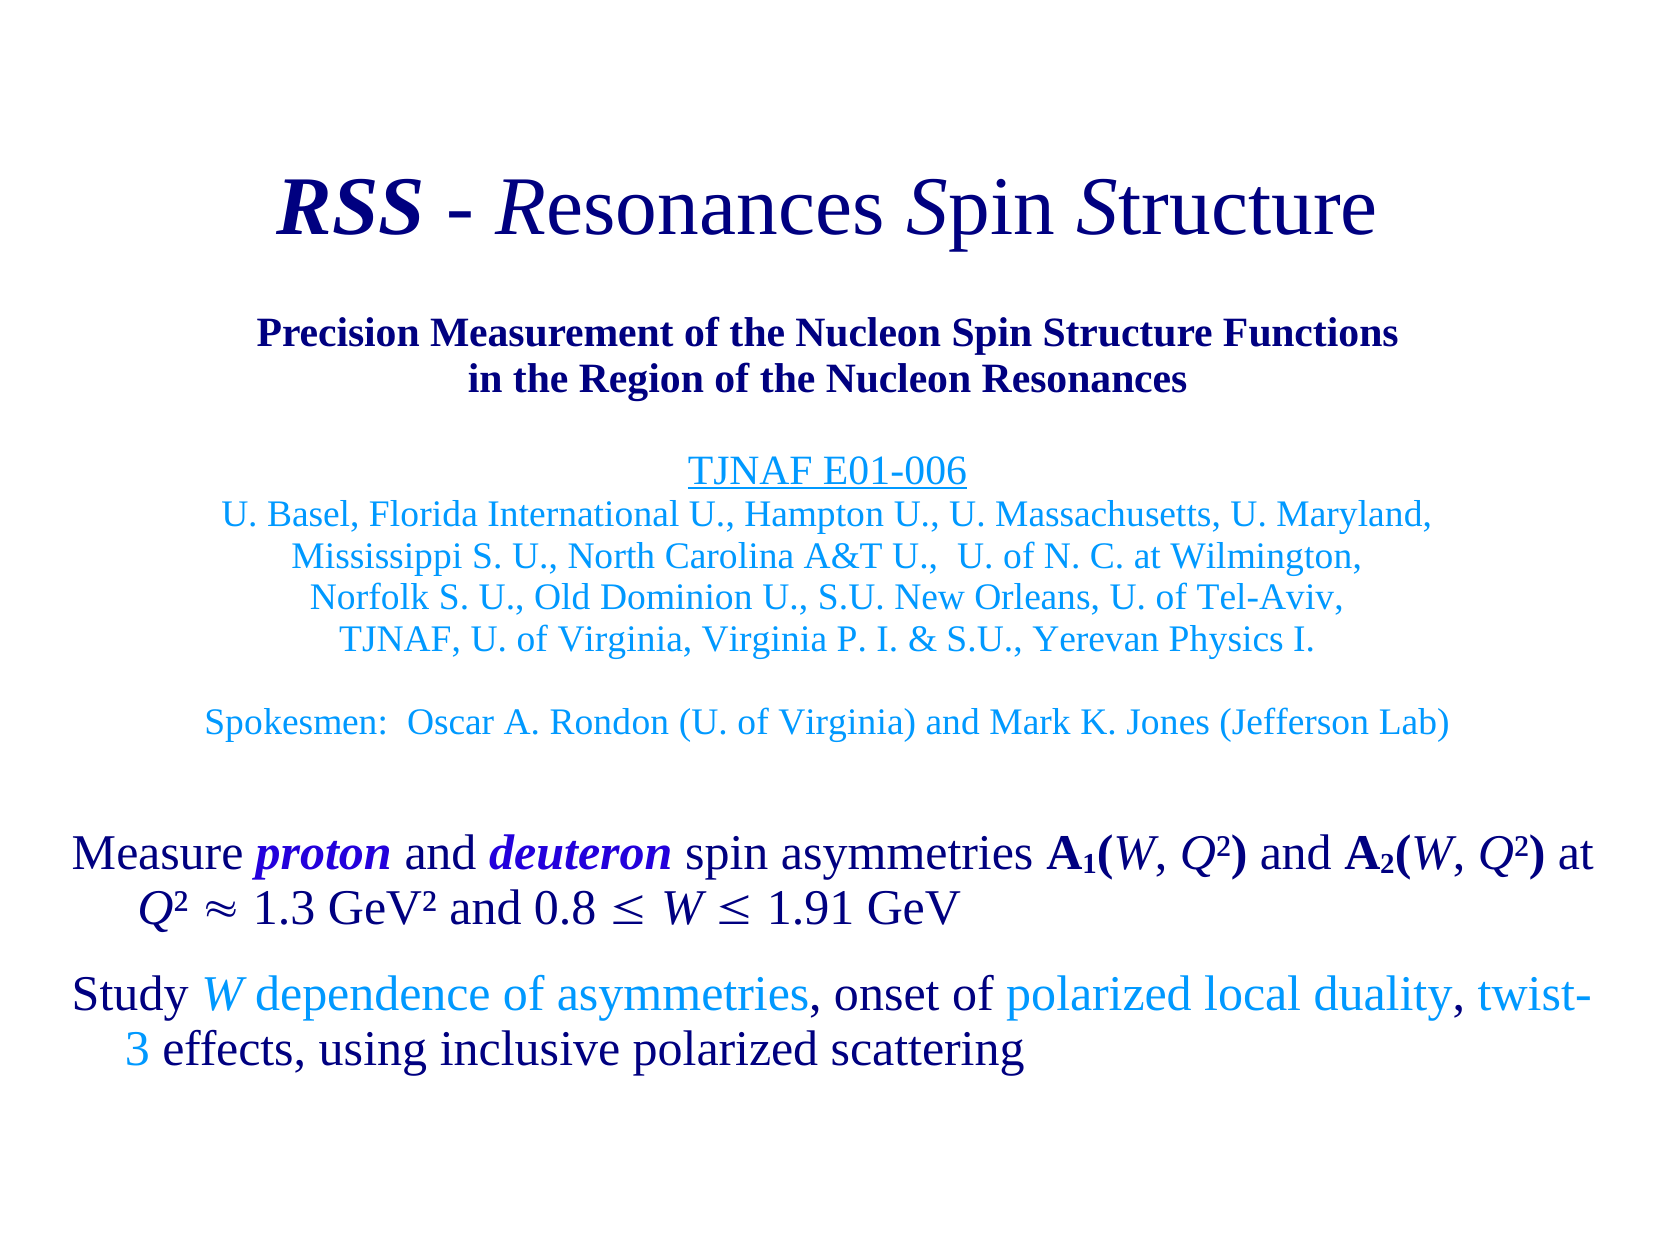

# RSS - Resonances Spin Structure
Precision Measurement of the Nucleon Spin Structure Functions
in the Region of the Nucleon Resonances
TJNAF E01-006
U. Basel, Florida International U., Hampton U., U. Massachusetts, U. Maryland,
Mississippi S. U., North Carolina A&T U., U. of N. C. at Wilmington,
Norfolk S. U., Old Dominion U., S.U. New Orleans, U. of Tel-Aviv,
TJNAF, U. of Virginia, Virginia P. I. & S.U., Yerevan Physics I.
Spokesmen: Oscar A. Rondon (U. of Virginia) and Mark K. Jones (Jefferson Lab)
Measure proton and deuteron spin asymmetries A1(W, Q²) and A2(W, Q²) at Q² ≈ 1.3 GeV² and 0.8 ≤ W ≤ 1.91 GeV
Study W dependence of asymmetries, onset of polarized local duality, twist-3 effects, using inclusive polarized scattering